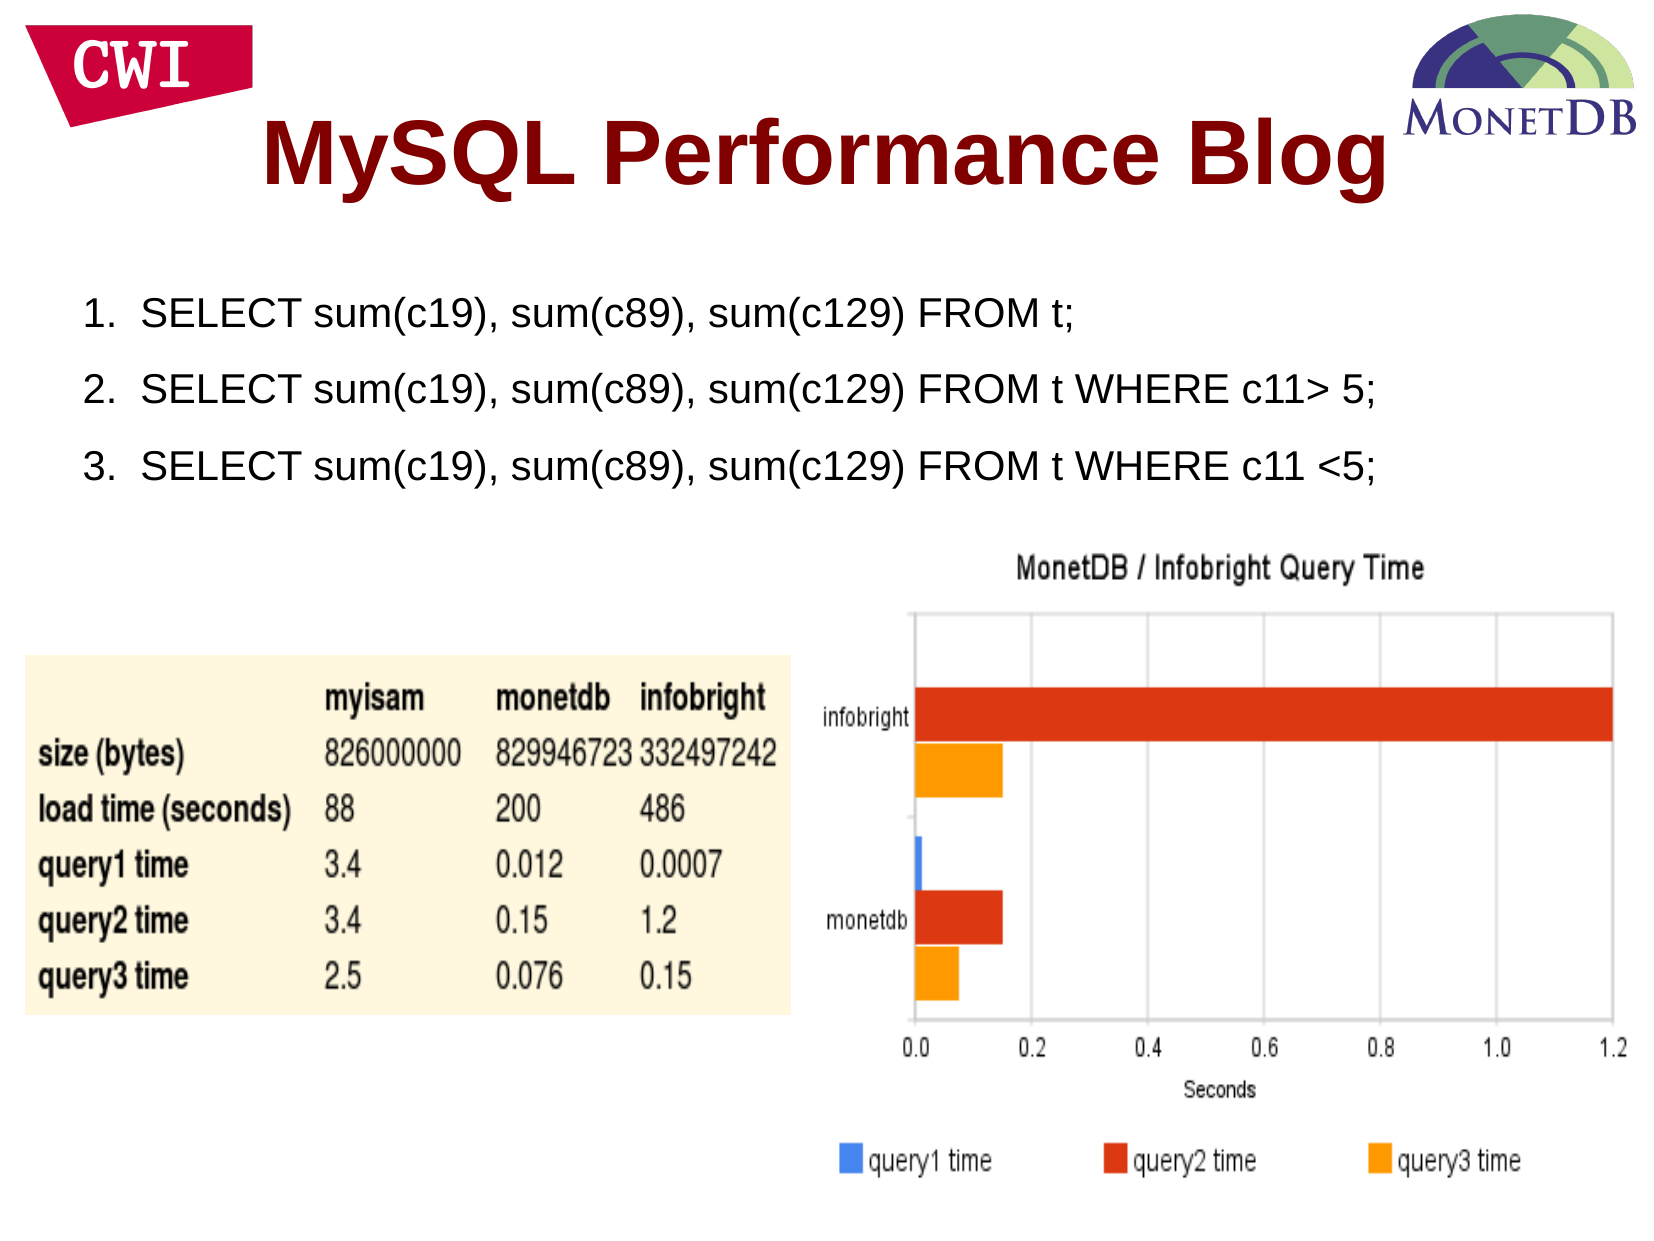

# MySQL Performance Blog
1. SELECT sum(c19), sum(c89), sum(c129) FROM t;
2. SELECT sum(c19), sum(c89), sum(c129) FROM t WHERE c11> 5;
3. SELECT sum(c19), sum(c89), sum(c129) FROM t WHERE c11 <5;